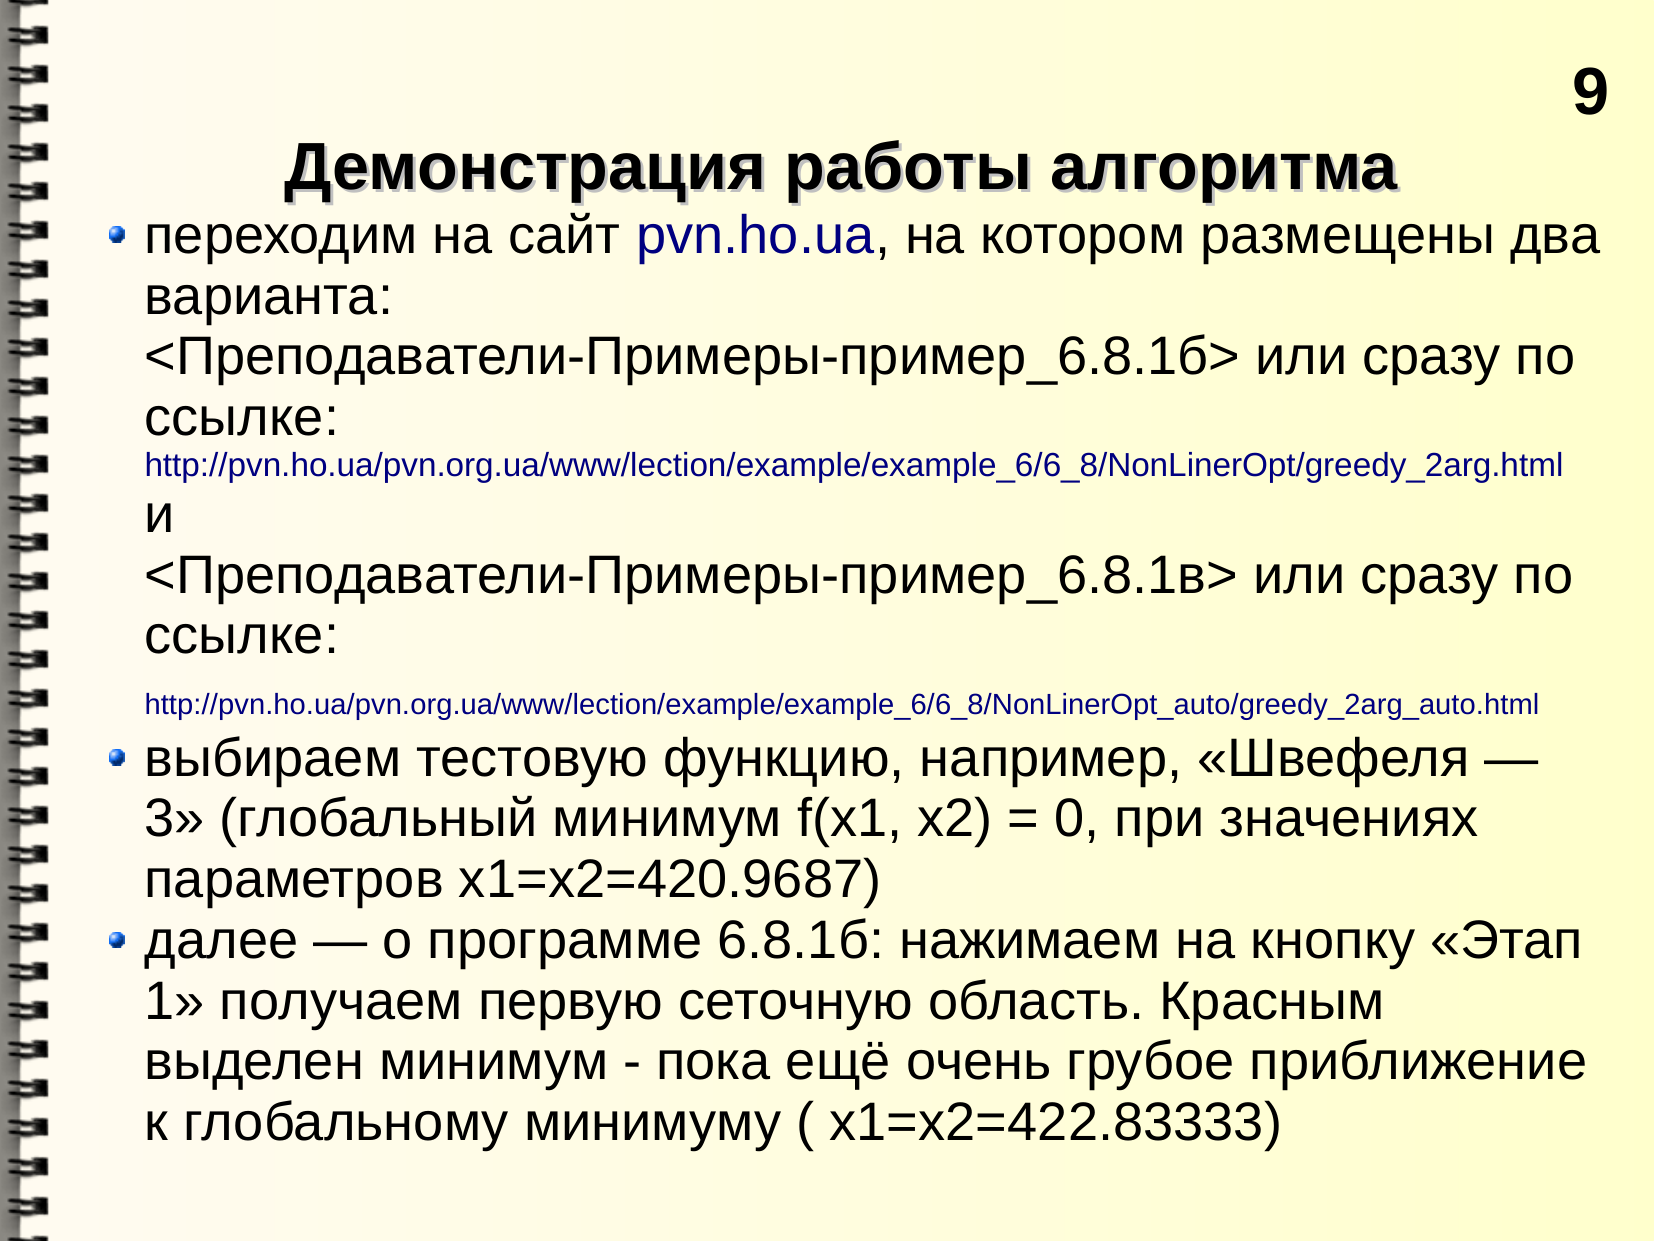

Демонстрация работы алгоритма
переходим на сайт pvn.ho.ua, на котором размещены два варианта:
<Преподаватели-Примеры-пример_6.8.1б> или сразу по ссылке:
http://pvn.ho.ua/pvn.org.ua/www/lection/example/example_6/6_8/NonLinerOpt/greedy_2arg.html
и
<Преподаватели-Примеры-пример_6.8.1в> или сразу по ссылке: http://pvn.ho.ua/pvn.org.ua/www/lection/example/example_6/6_8/NonLinerOpt_auto/greedy_2arg_auto.html
выбираем тестовую функцию, например, «Швефеля — 3» (глобальный минимум f(x1, x2) = 0, при значениях параметров x1=x2=420.9687)
далее — о программе 6.8.1б: нажимаем на кнопку «Этап 1» получаем первую сеточную область. Красным выделен минимум - пока ещё очень грубое приближение к глобальному минимуму ( x1=x2=422.83333)